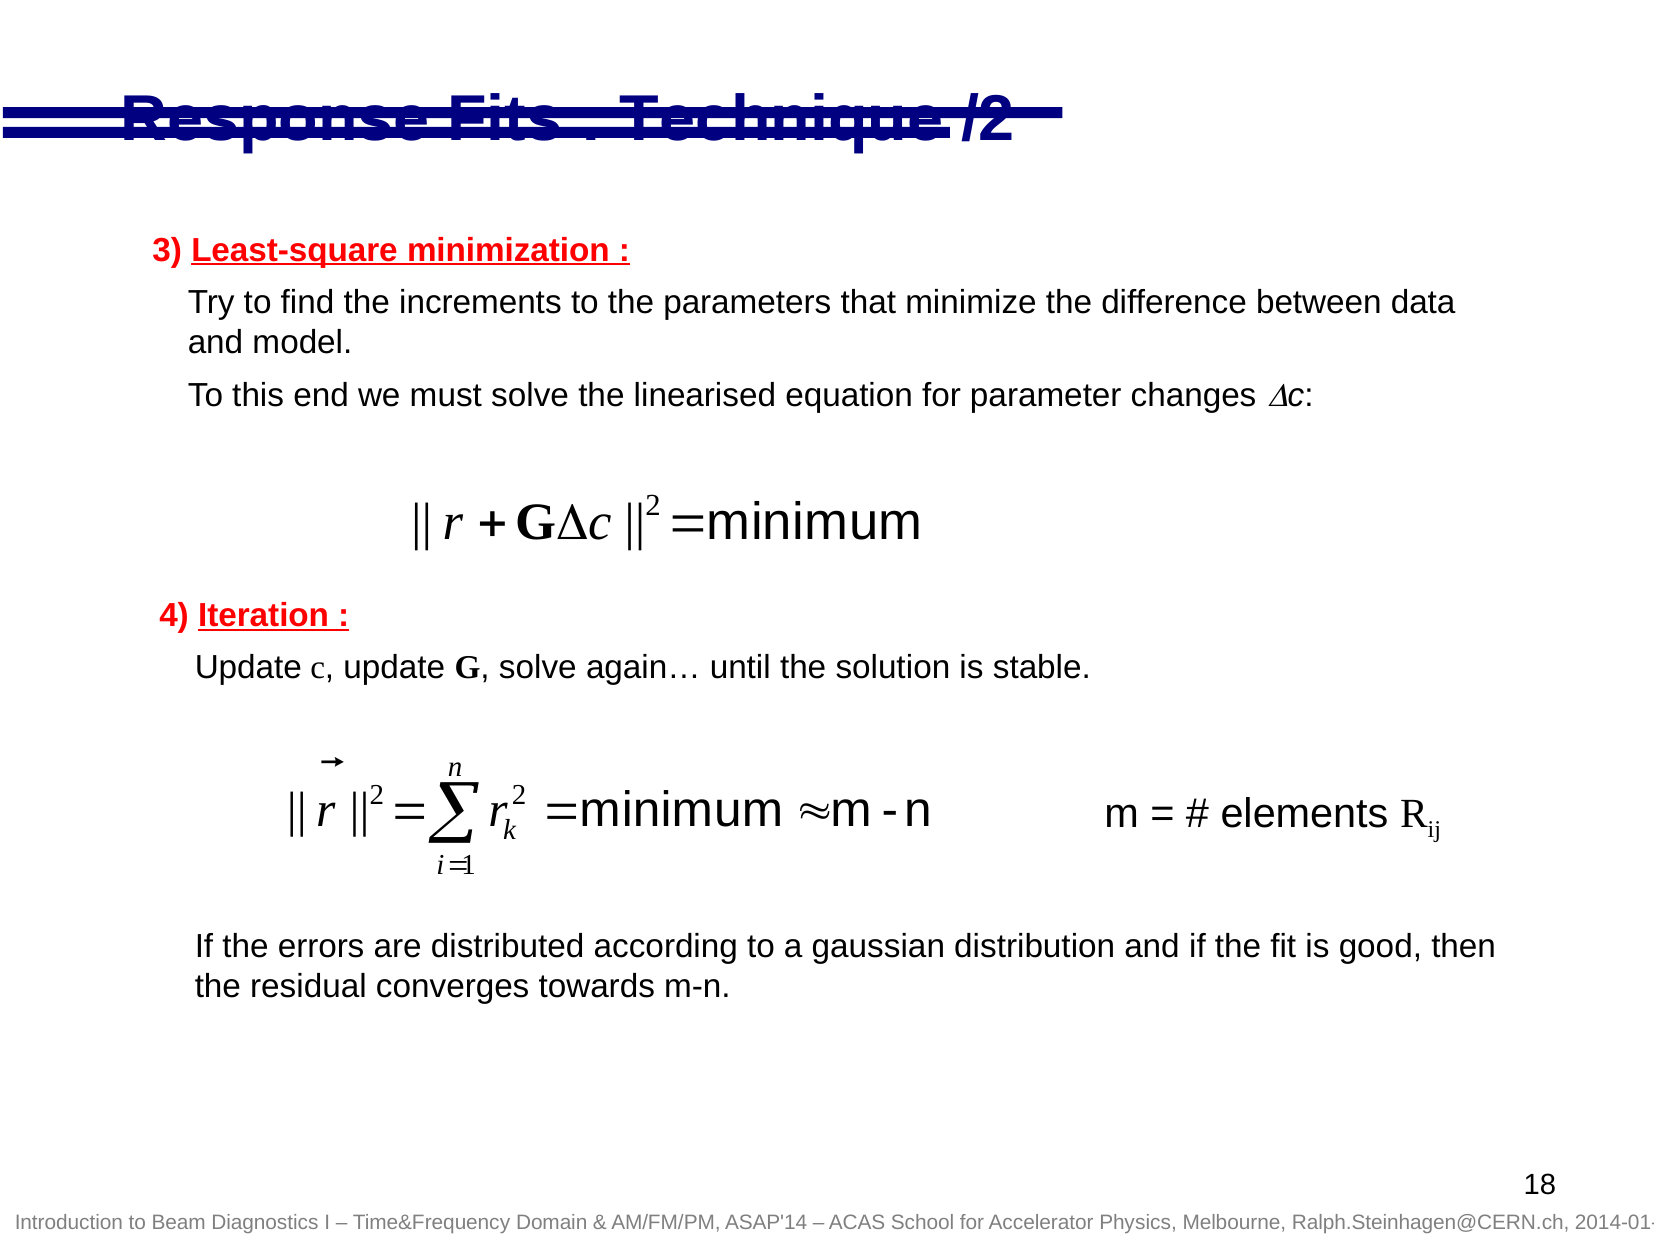

# Response Fits : Technique /2
3) Least-square minimization :
Try to find the increments to the parameters that minimize the difference between data and model.
To this end we must solve the linearised equation for parameter changes c:
4) Iteration :
Update c, update G, solve again… until the solution is stable.
m = # elements Rij
If the errors are distributed according to a gaussian distribution and if the fit is good, then the residual converges towards m-n.